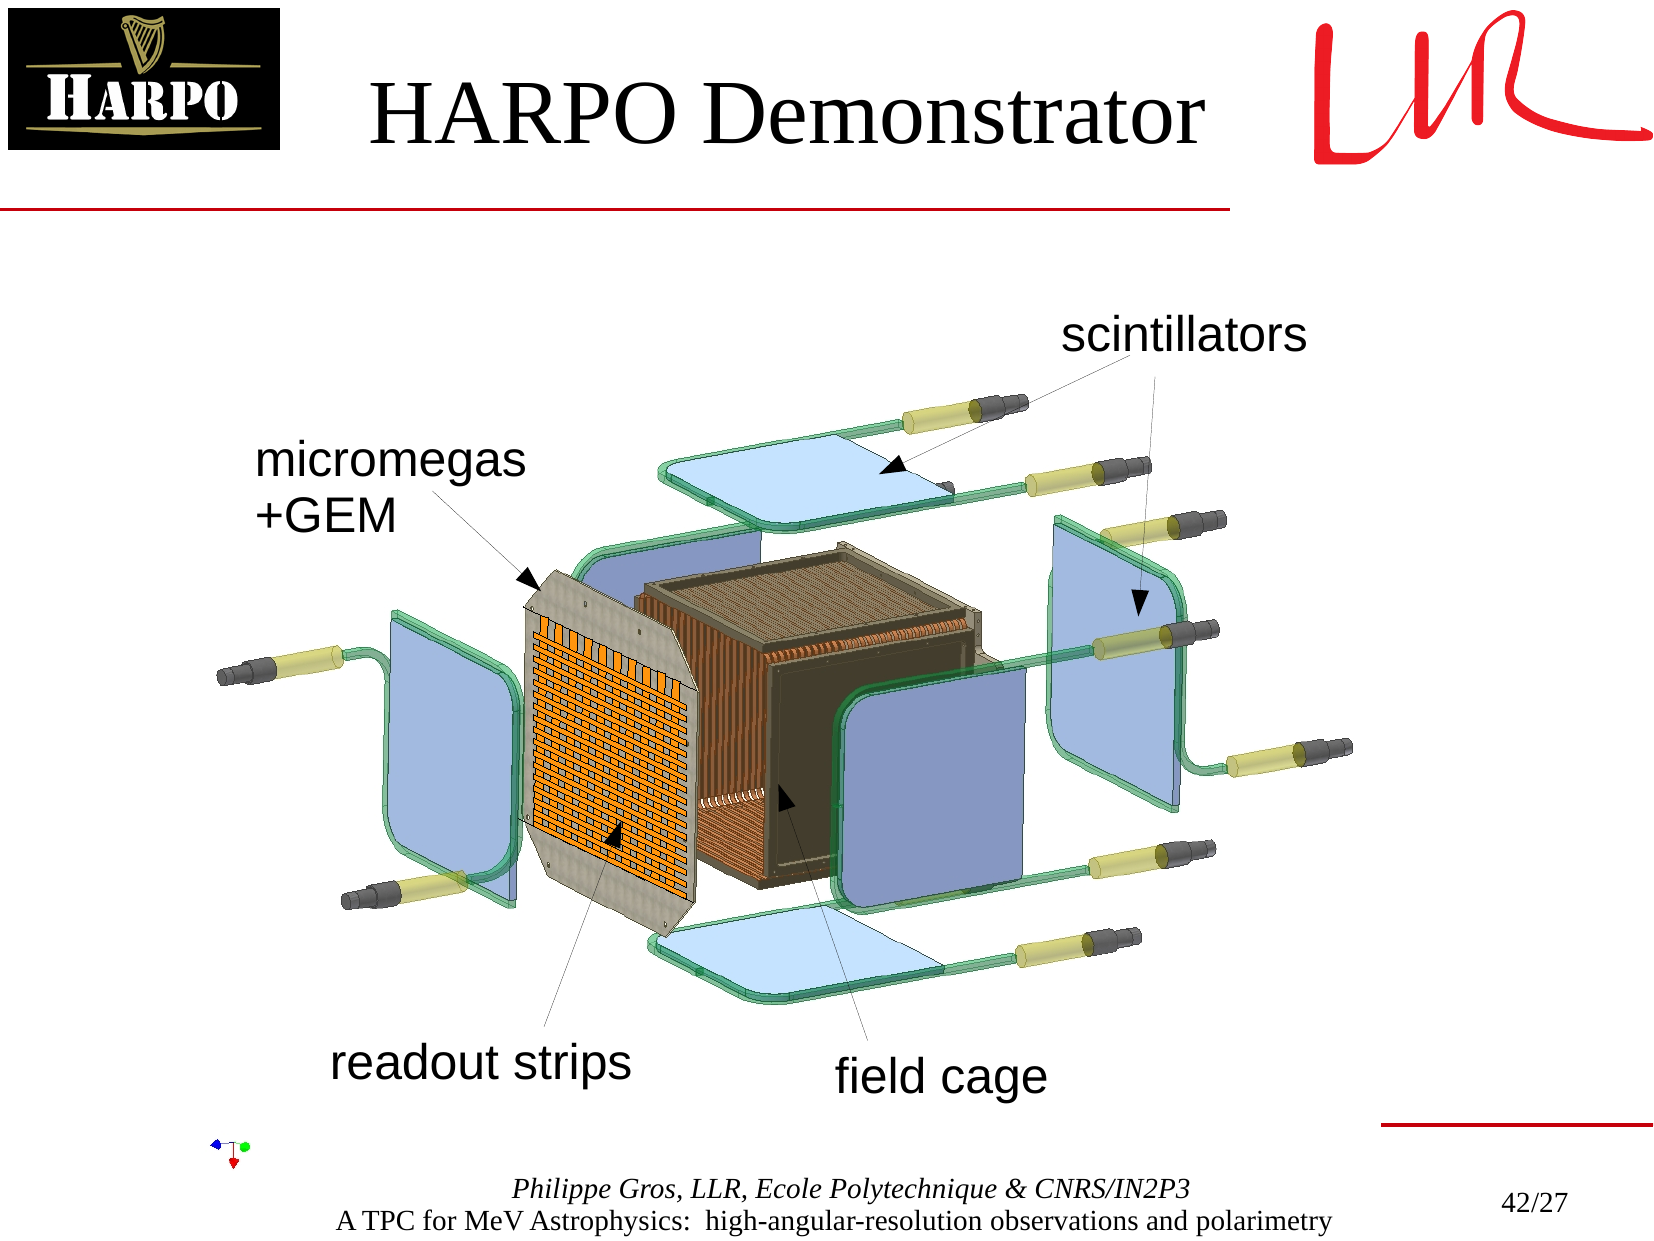

# HARPO Demonstrator
scintillators
micromegas +GEM
readout strips
field cage
42